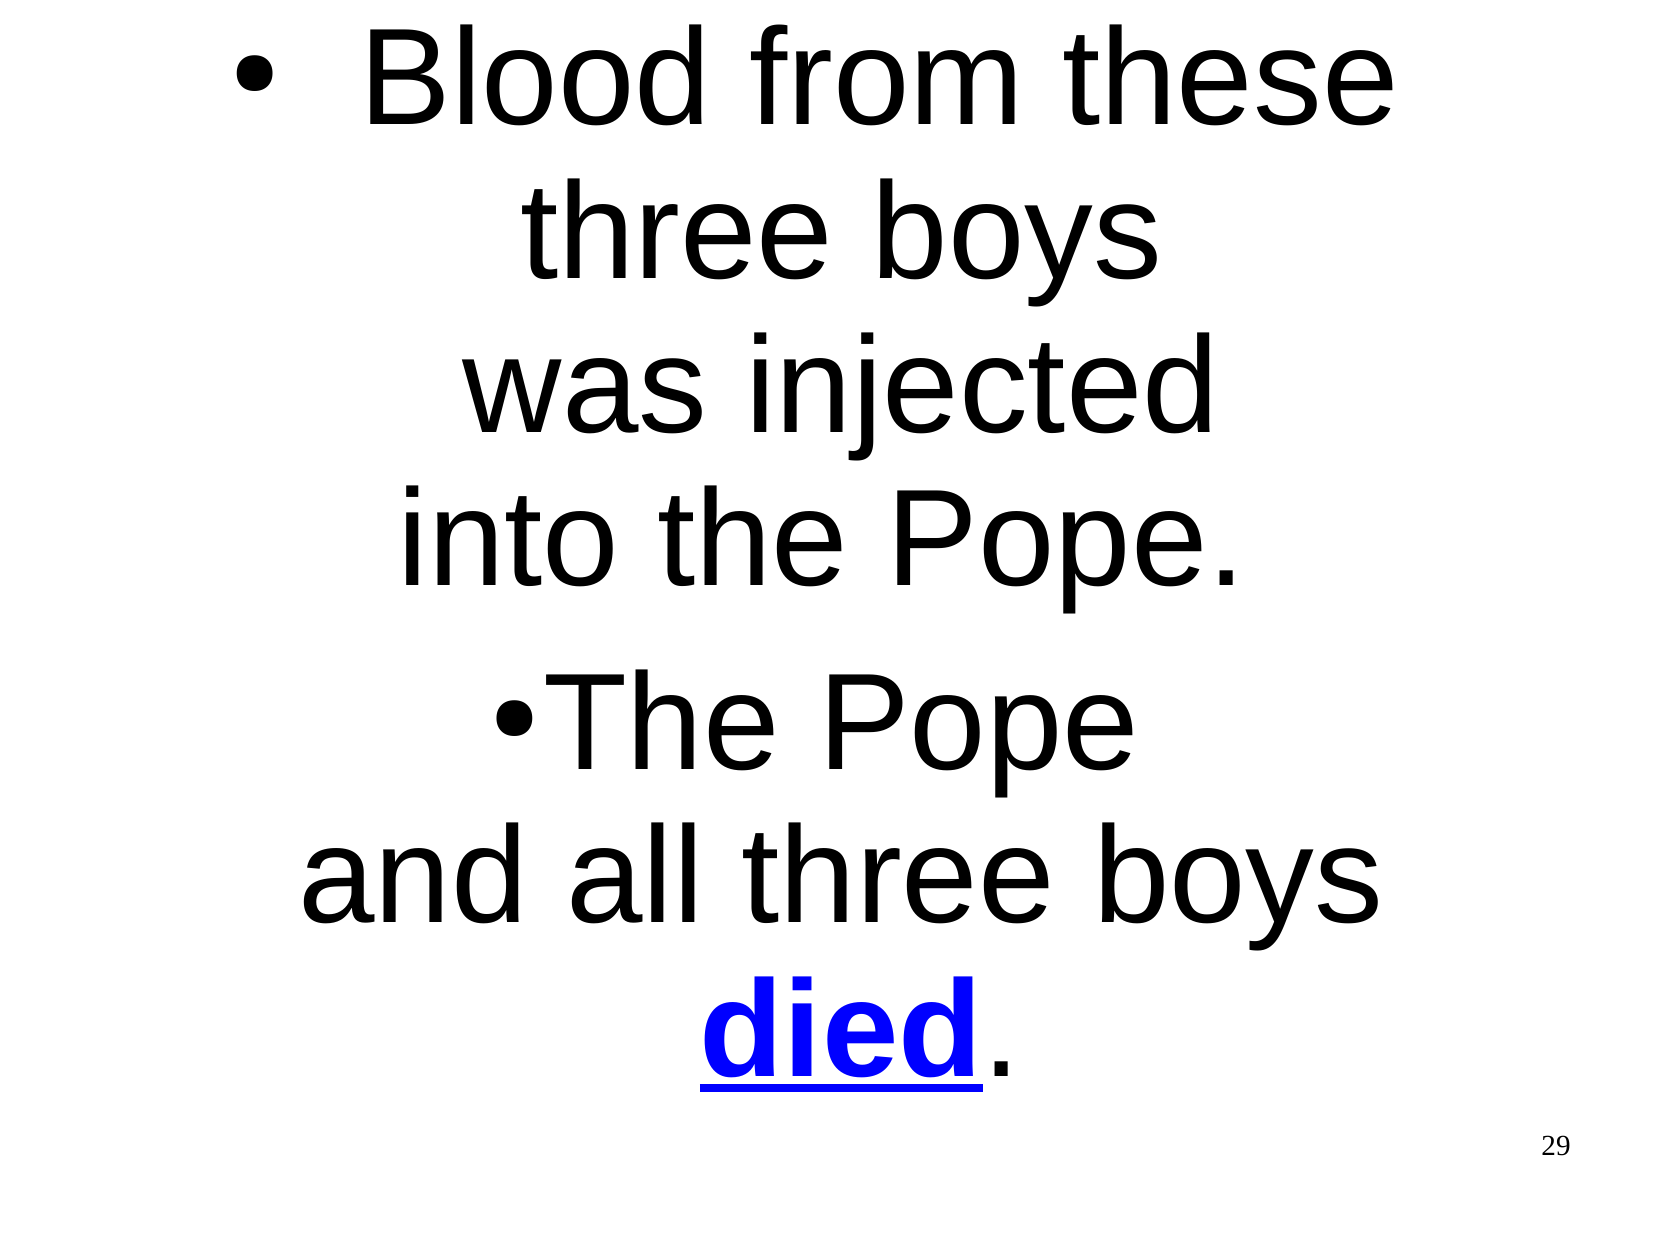

# Blood from these three boys was injected into the Pope.
The Pope
and all three boys
died.
29